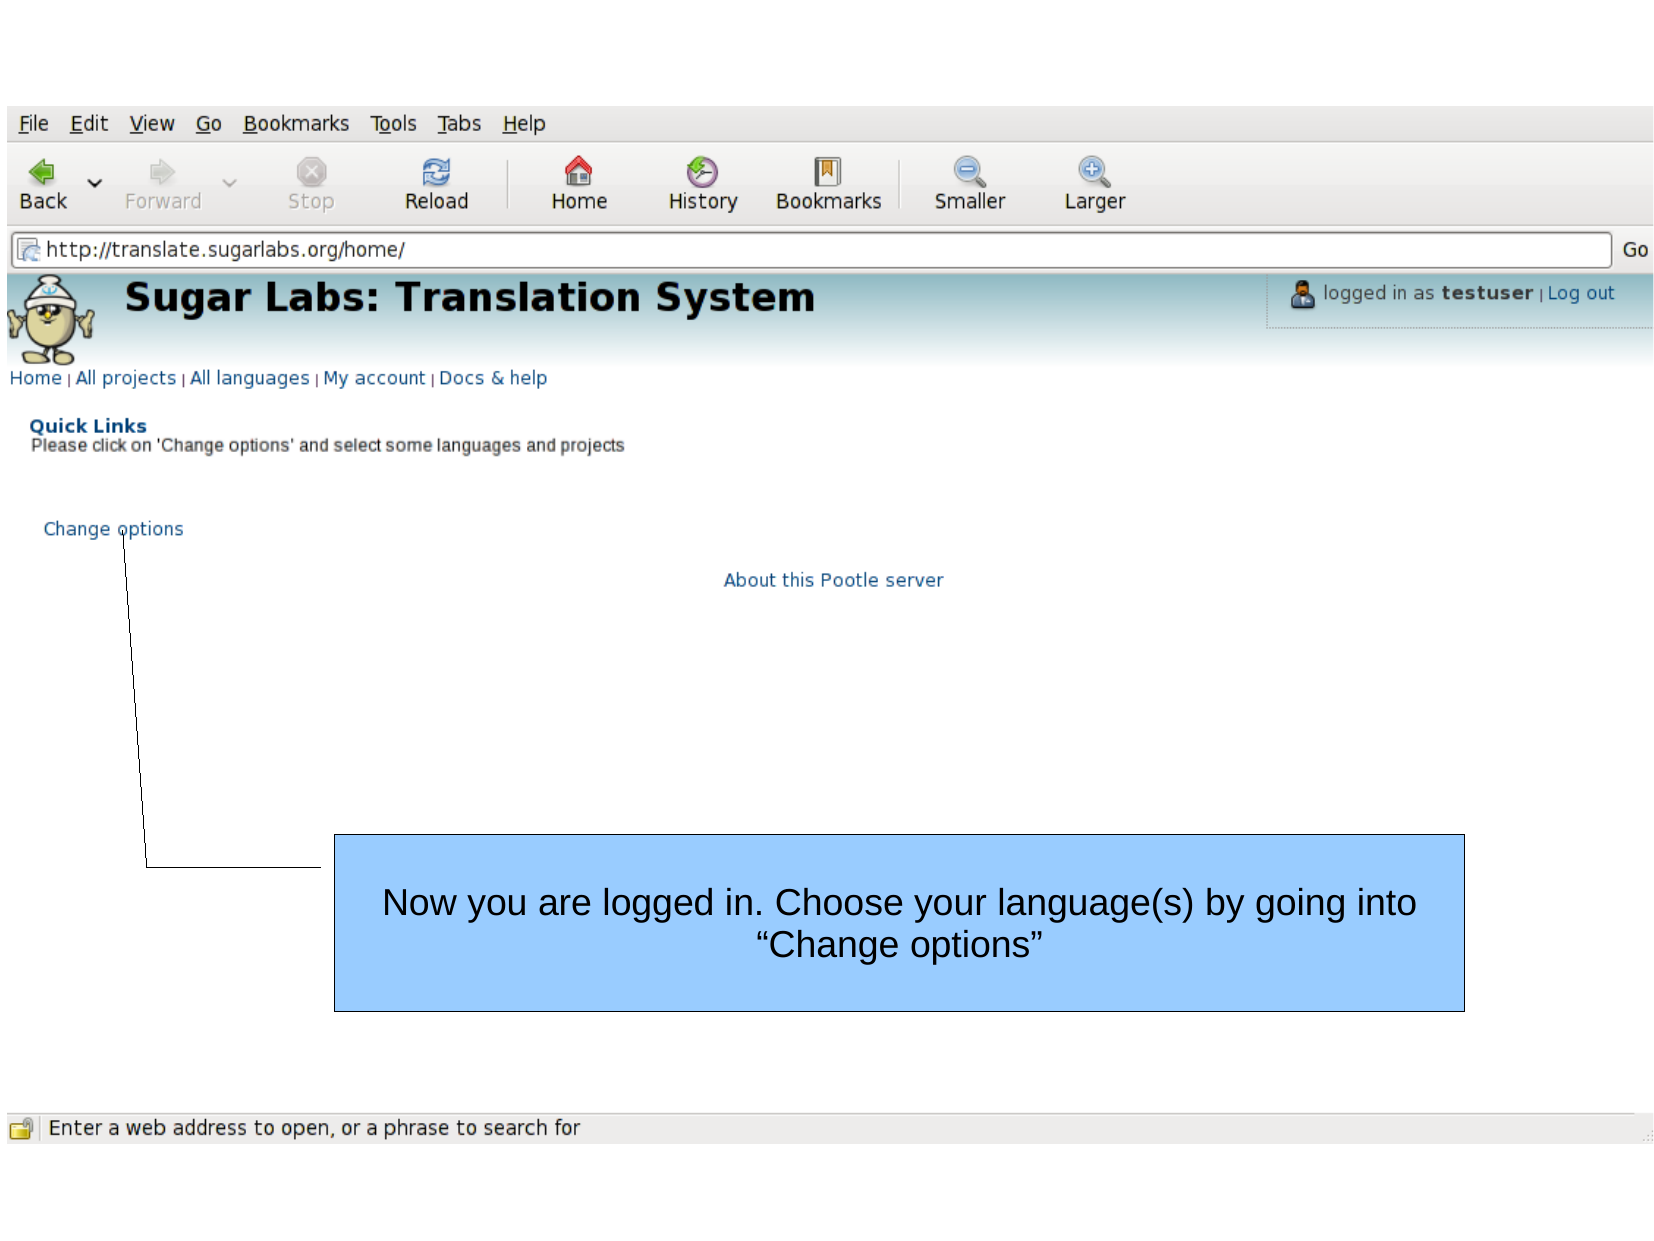

Now you are logged in. Choose your language(s) by going into “Change options”